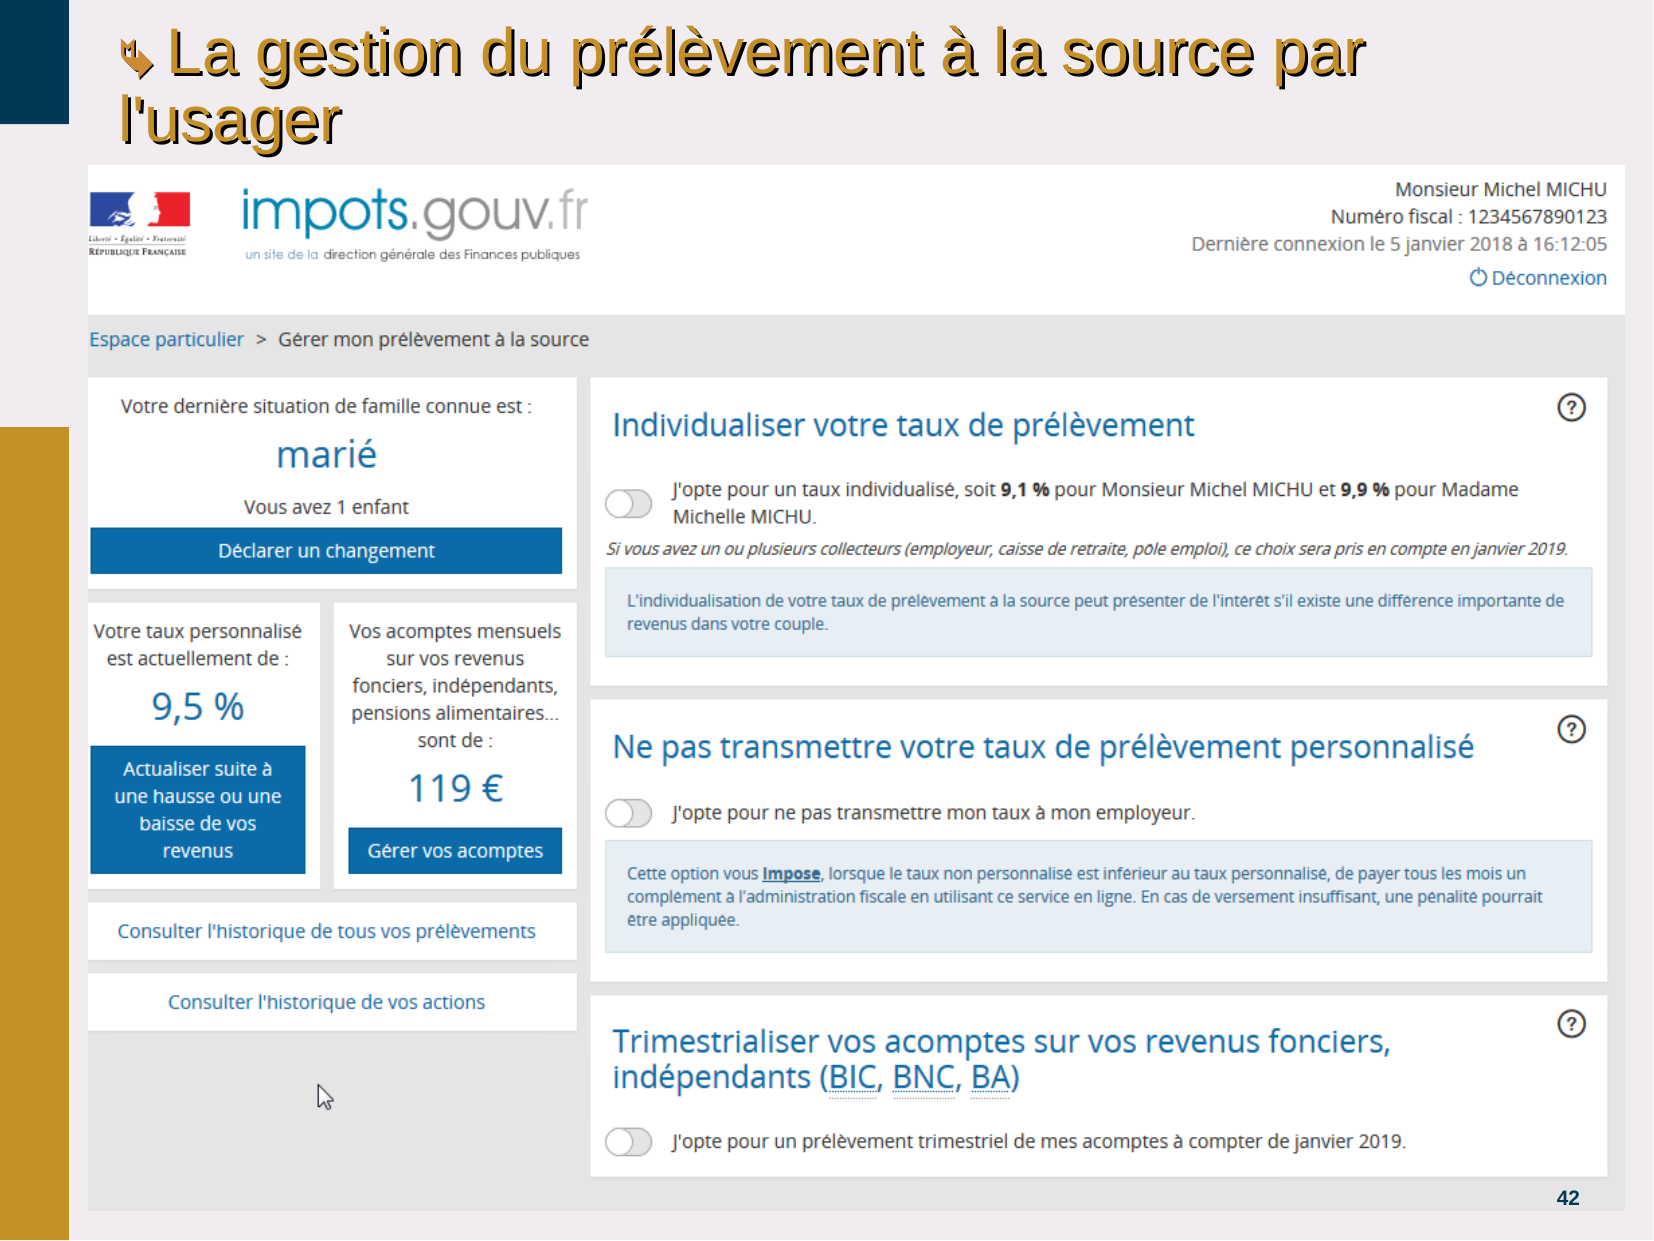

#  La gestion du prélèvement à la source par l'usager